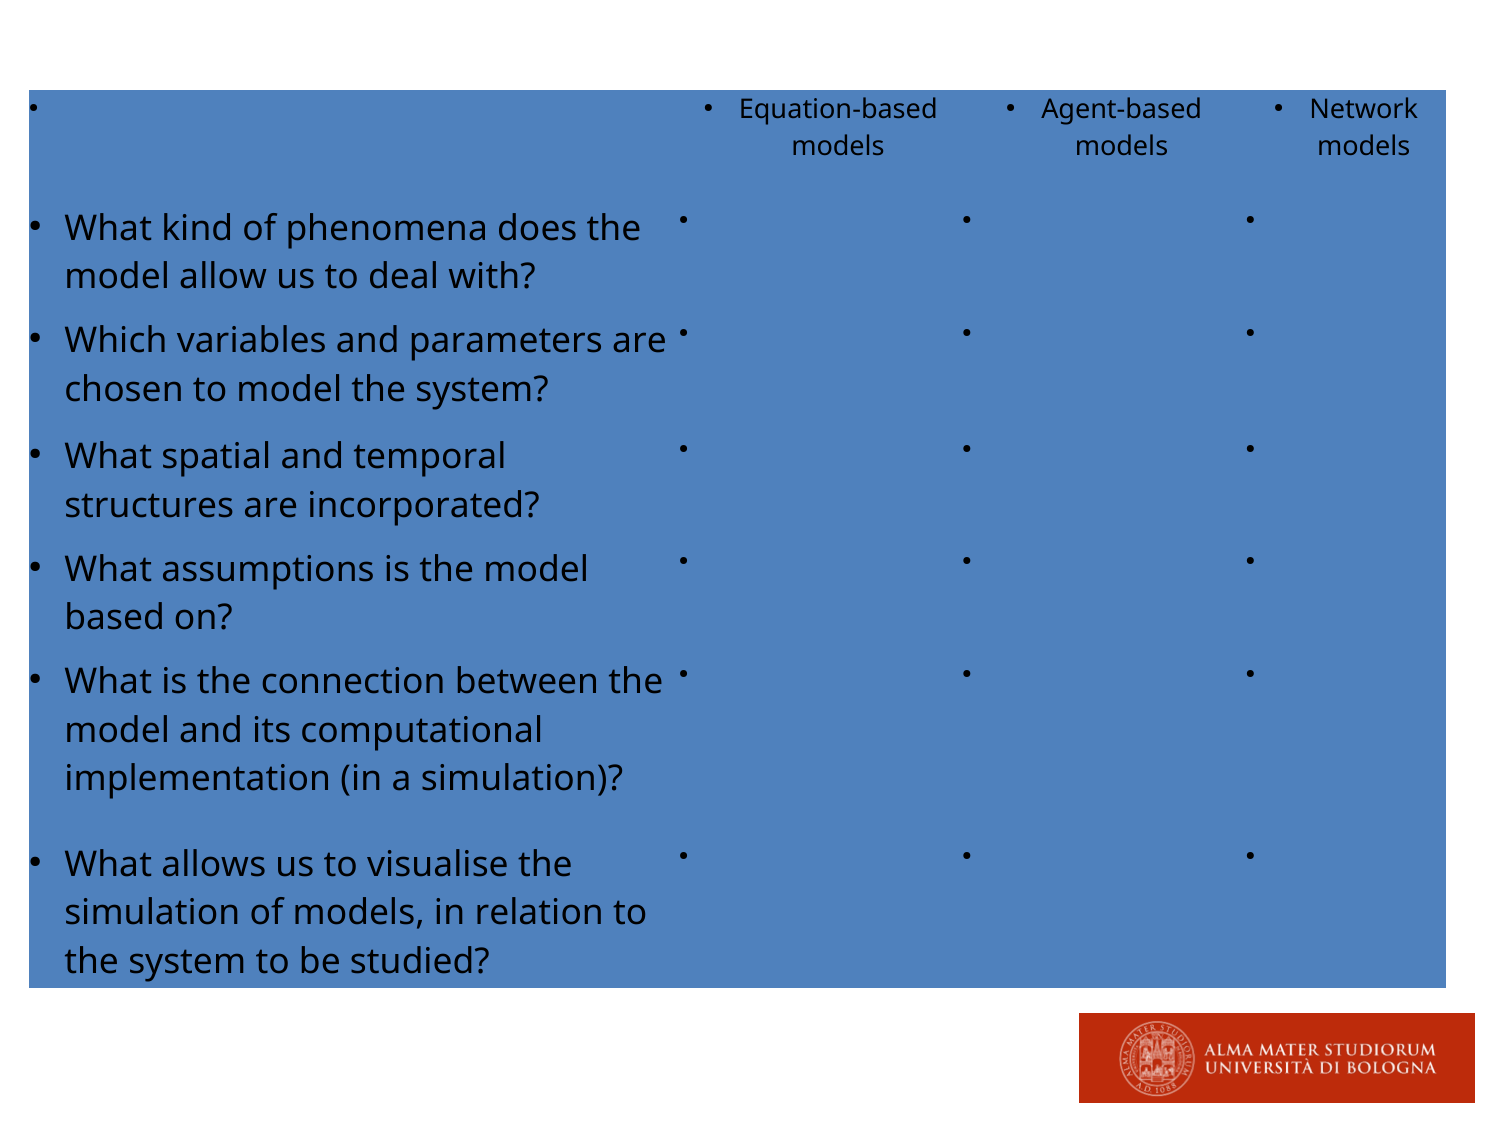

| | Equation-based models | Agent-based models | Network models |
| --- | --- | --- | --- |
| What kind of phenomena does the model allow us to deal with? | | | |
| Which variables and parameters are chosen to model the system? | | | |
| What spatial and temporal structures are incorporated? | | | |
| What assumptions is the model based on? | | | |
| What is the connection between the model and its computational implementation (in a simulation)? | | | |
| What allows us to visualise the simulation of models, in relation to the system to be studied? | | | |